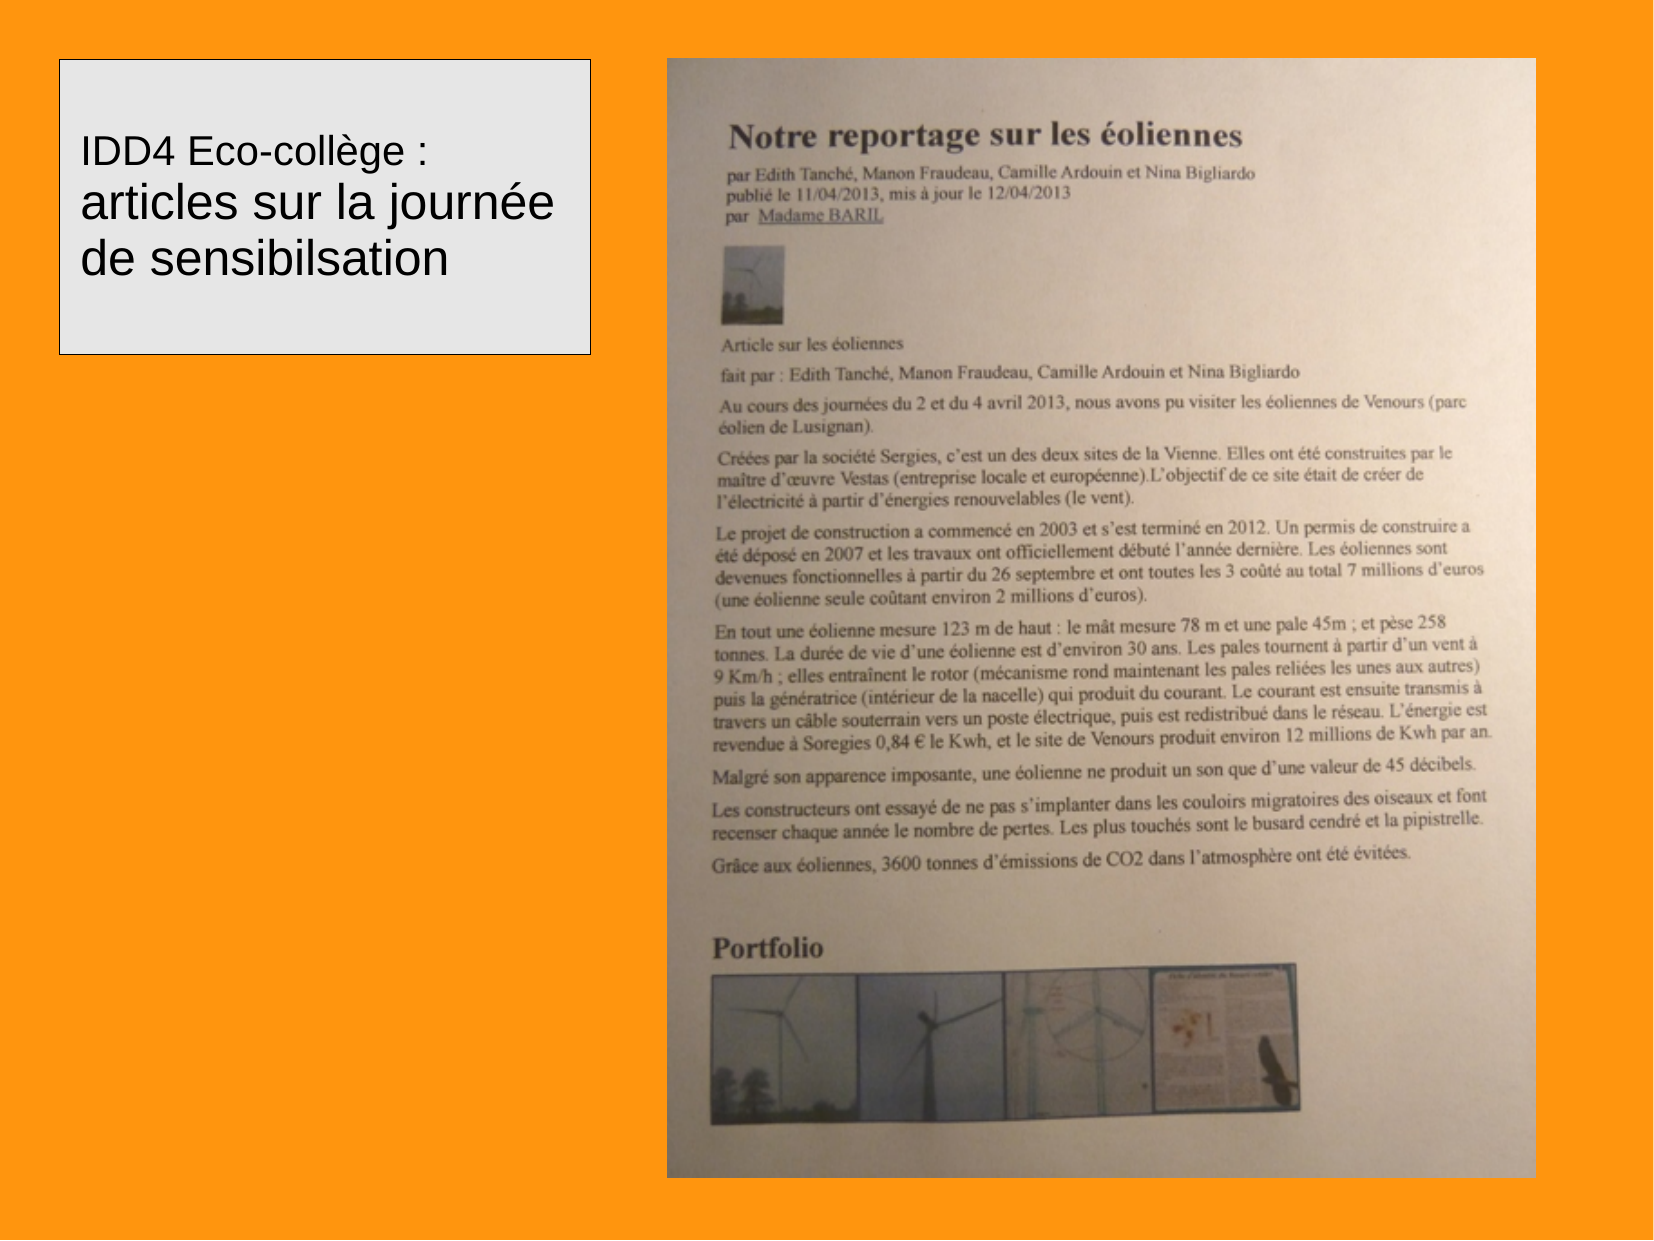

#
IDD4 Eco-collège :
articles sur la journée
de sensibilsation